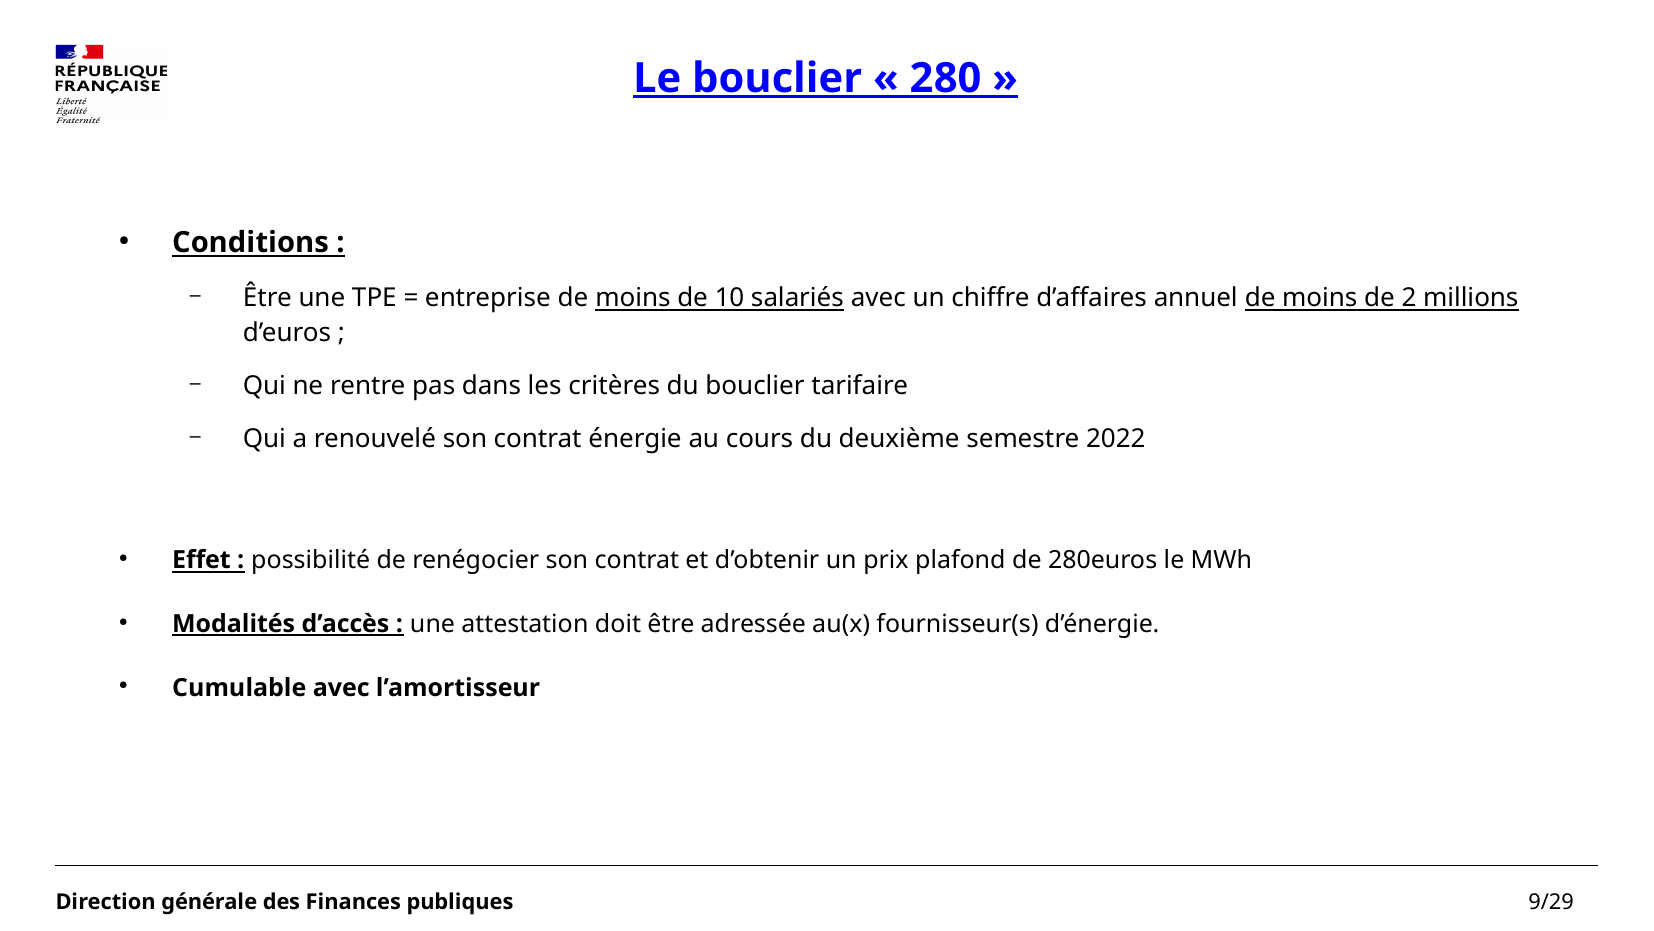

Le bouclier « 280 »
# Conditions :
Être une TPE = entreprise de moins de 10 salariés avec un chiffre d’affaires annuel de moins de 2 millions d’euros ;
Qui ne rentre pas dans les critères du bouclier tarifaire
Qui a renouvelé son contrat énergie au cours du deuxième semestre 2022
Effet : possibilité de renégocier son contrat et d’obtenir un prix plafond de 280euros le MWh
Modalités d’accès : une attestation doit être adressée au(x) fournisseur(s) d’énergie.
Cumulable avec l’amortisseur